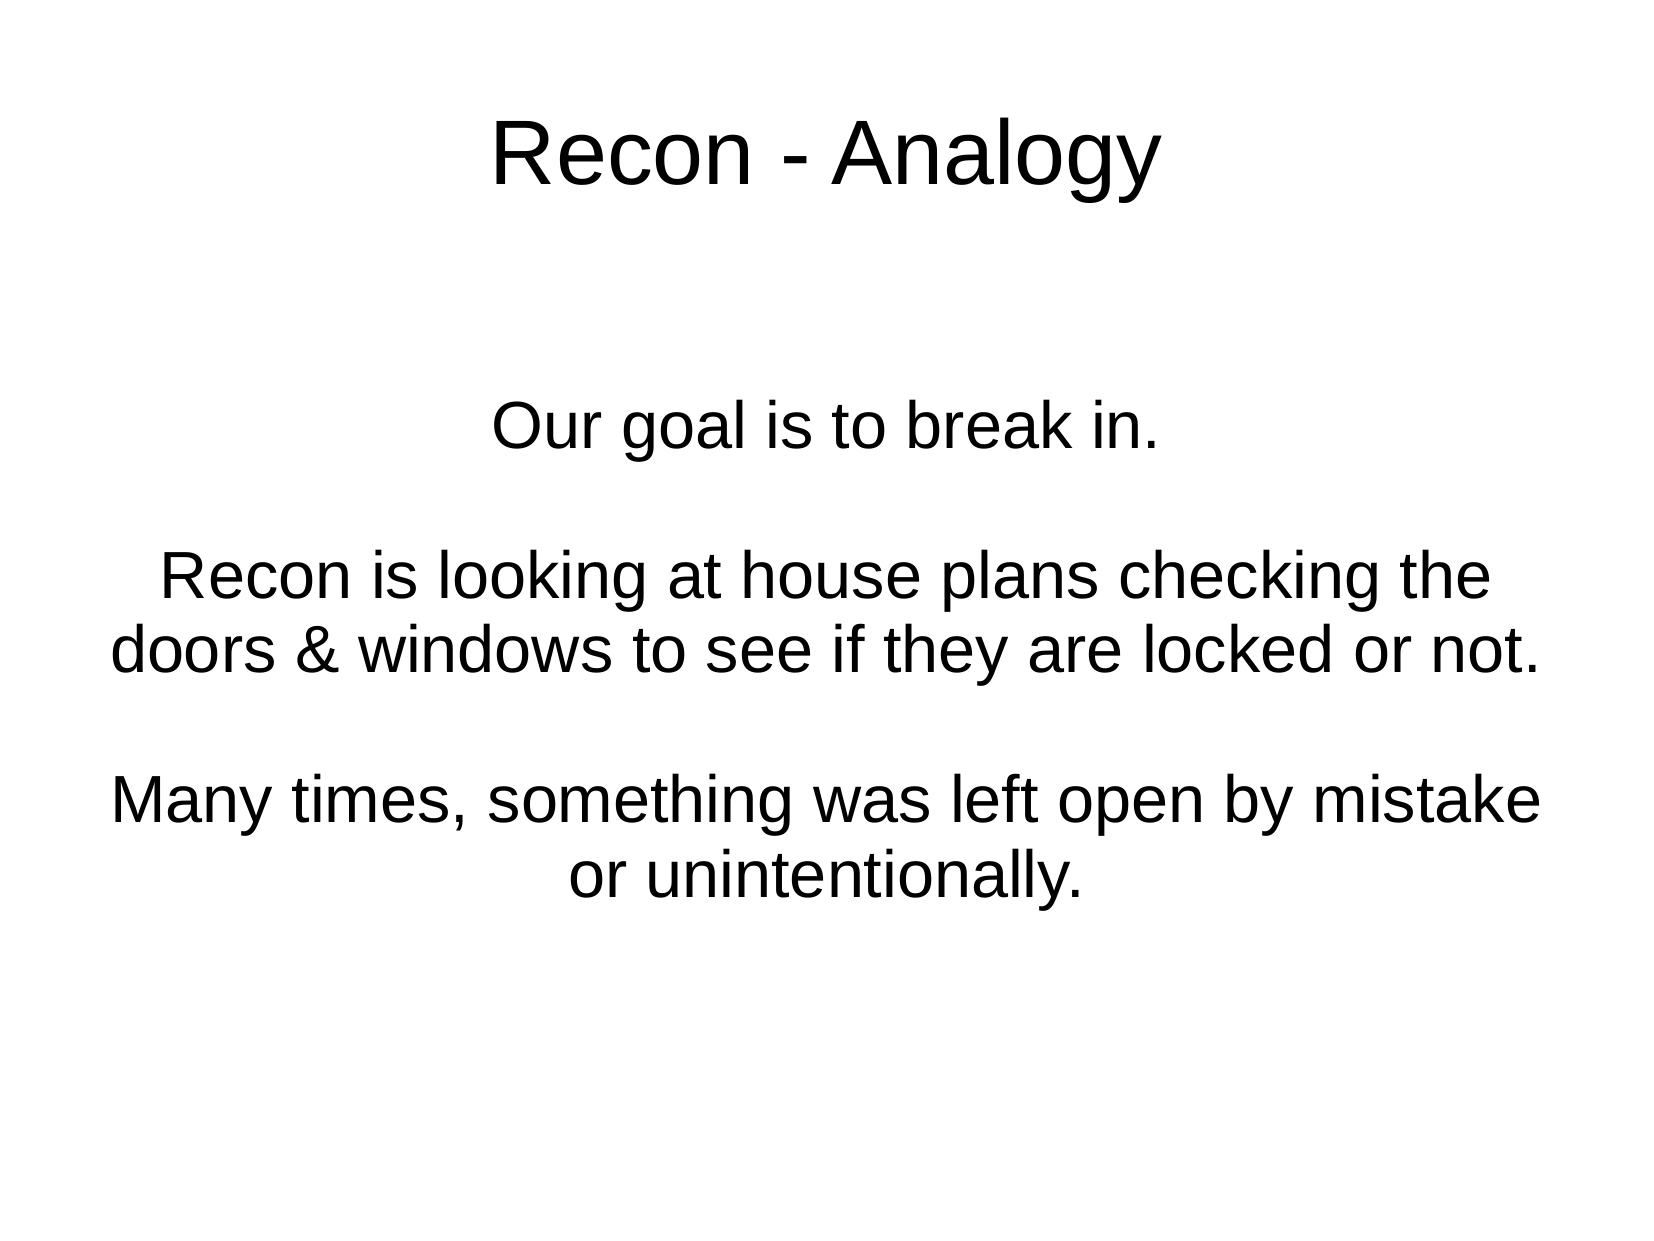

# Recon - Analogy
Our goal is to break in.
Recon is looking at house plans checking the doors & windows to see if they are locked or not.
Many times, something was left open by mistake or unintentionally.